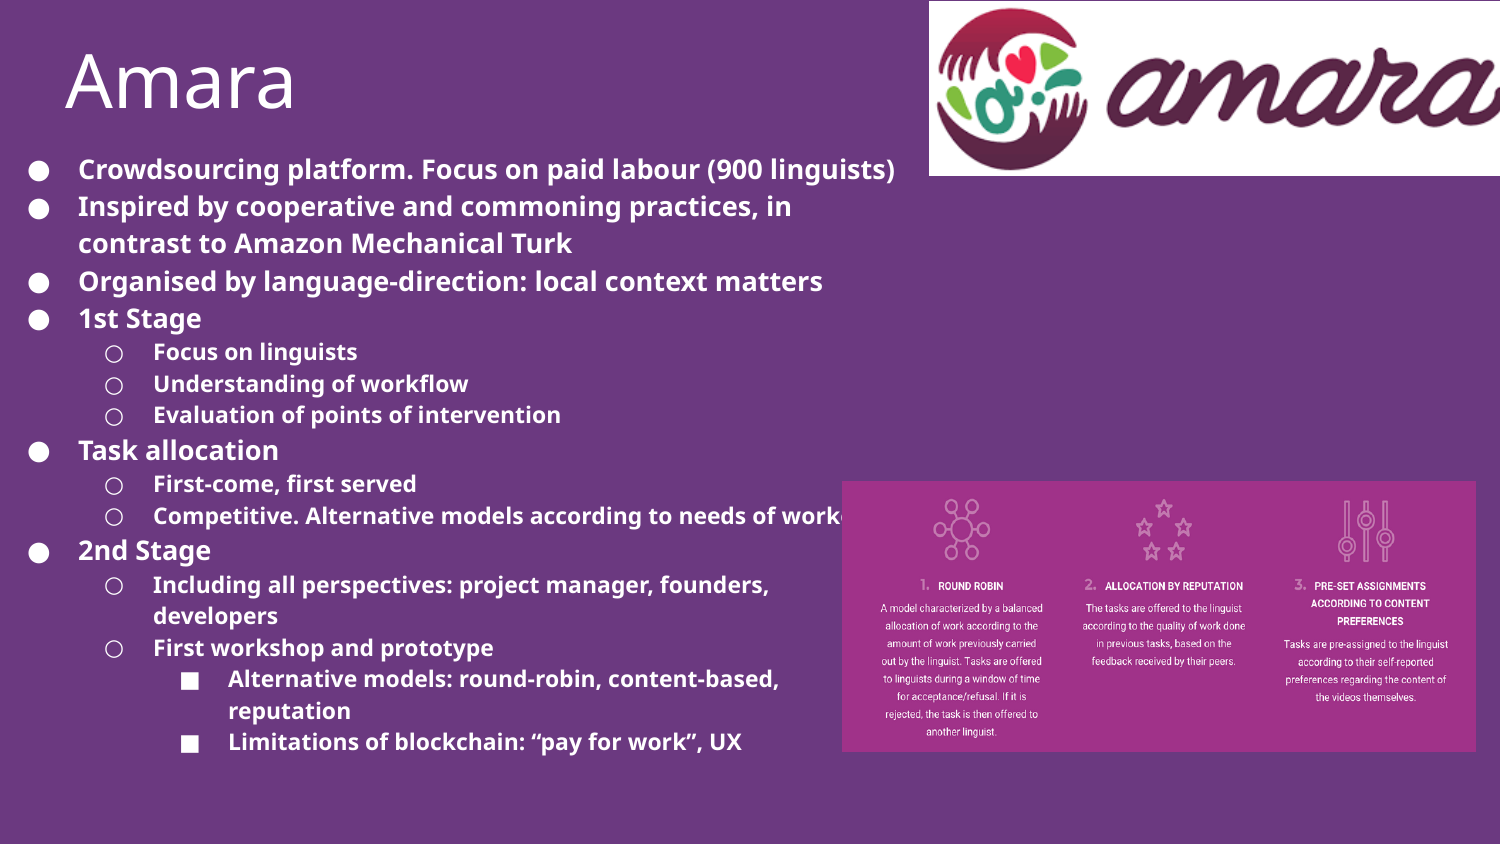

Amara
# Crowdsourcing platform. Focus on paid labour (900 linguists)
Inspired by cooperative and commoning practices, in contrast to Amazon Mechanical Turk
Organised by language-direction: local context matters
1st Stage
Focus on linguists
Understanding of workflow
Evaluation of points of intervention
Task allocation
First-come, first served
Competitive. Alternative models according to needs of workers?
2nd Stage
Including all perspectives: project manager, founders, developers
First workshop and prototype
Alternative models: round-robin, content-based, reputation
Limitations of blockchain: “pay for work”, UX